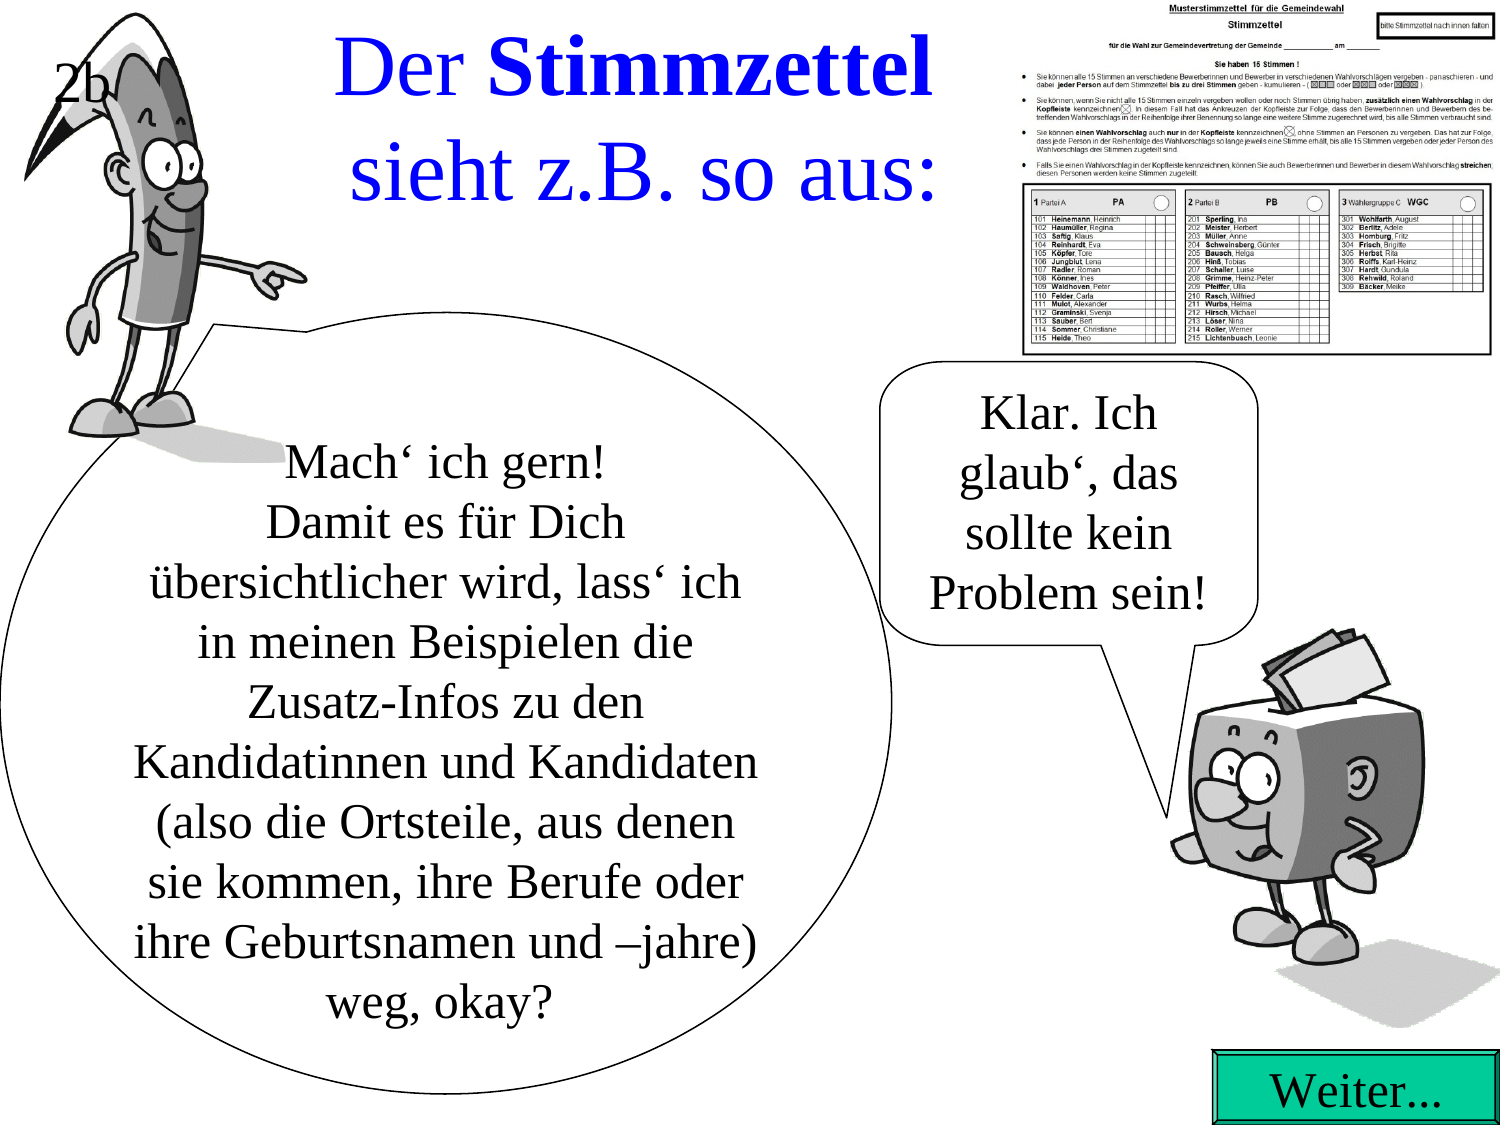

Der Stimmzettel sieht z.B. so aus:
2b
Mach‘ ich gern!
Damit es für Dich übersichtlicher wird, lass‘ ich in meinen Beispielen die Zusatz-Infos zu den Kandidatinnen und Kandidaten (also die Ortsteile, aus denen sie kommen, ihre Berufe oder ihre Geburtsnamen und –jahre) weg, okay?
Klar. Ich glaub‘, das sollte kein Problem sein!
Weiter...